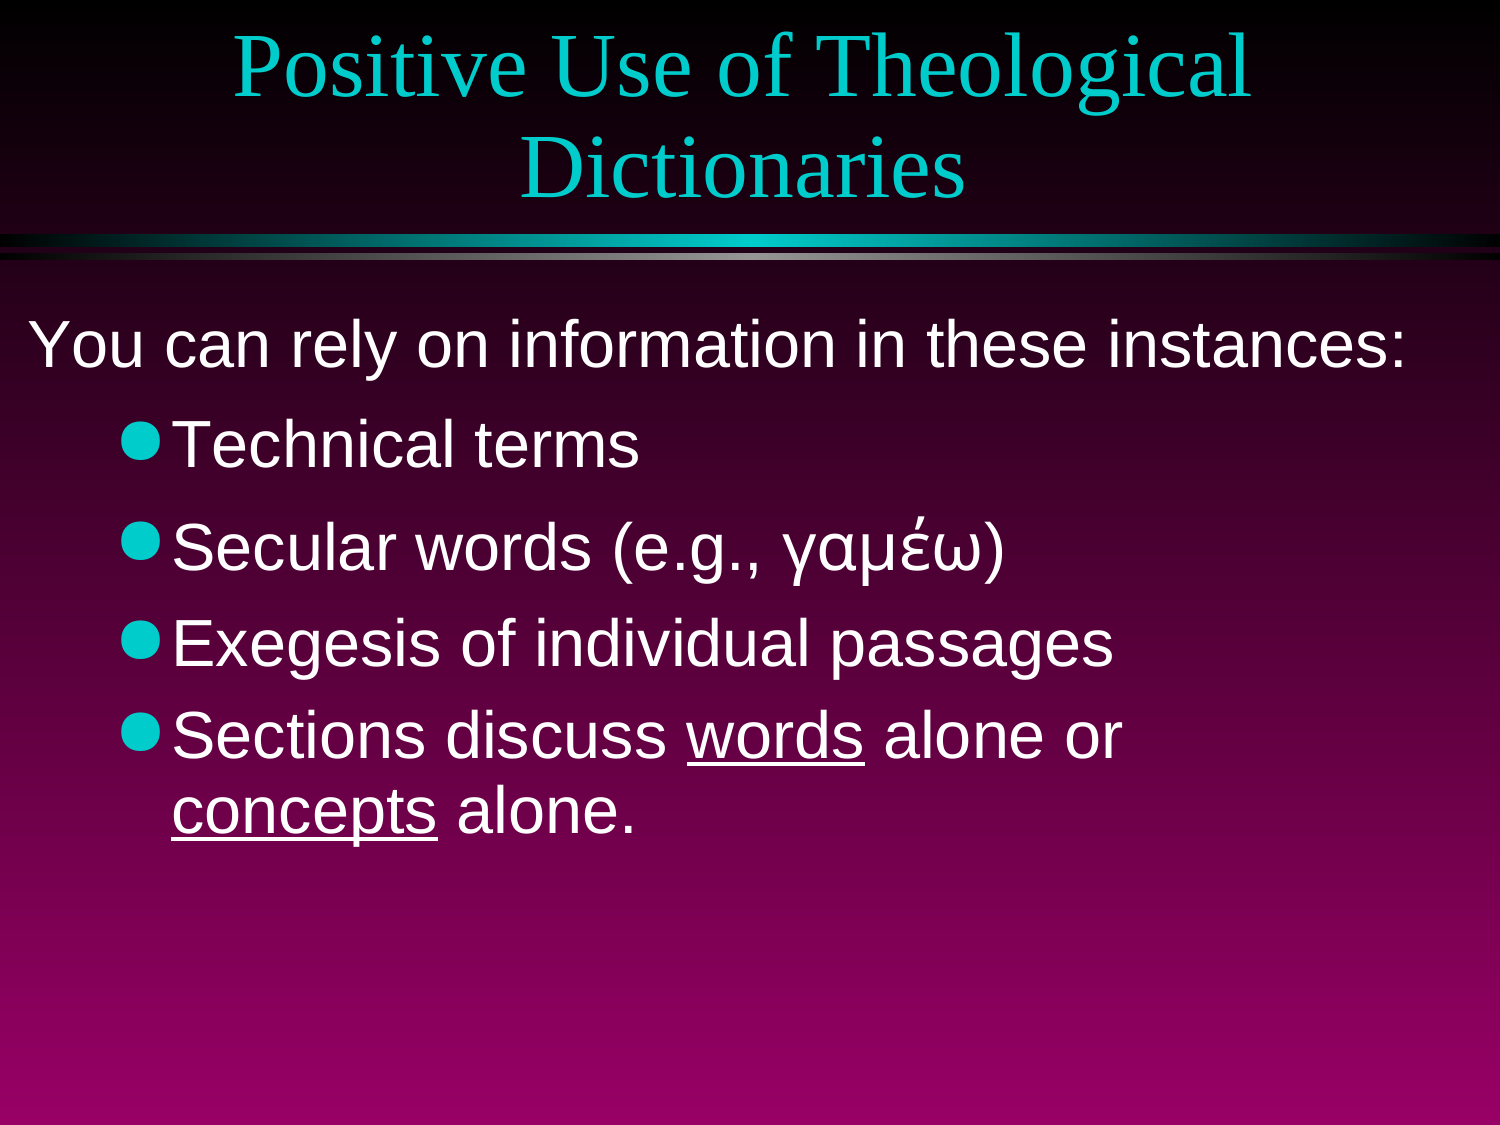

# Positive Use of Theological Dictionaries
You can rely on information in these instances:
Technical terms
Secular words (e.g., γαμέω)
Exegesis of individual passages
Sections discuss words alone or concepts alone.